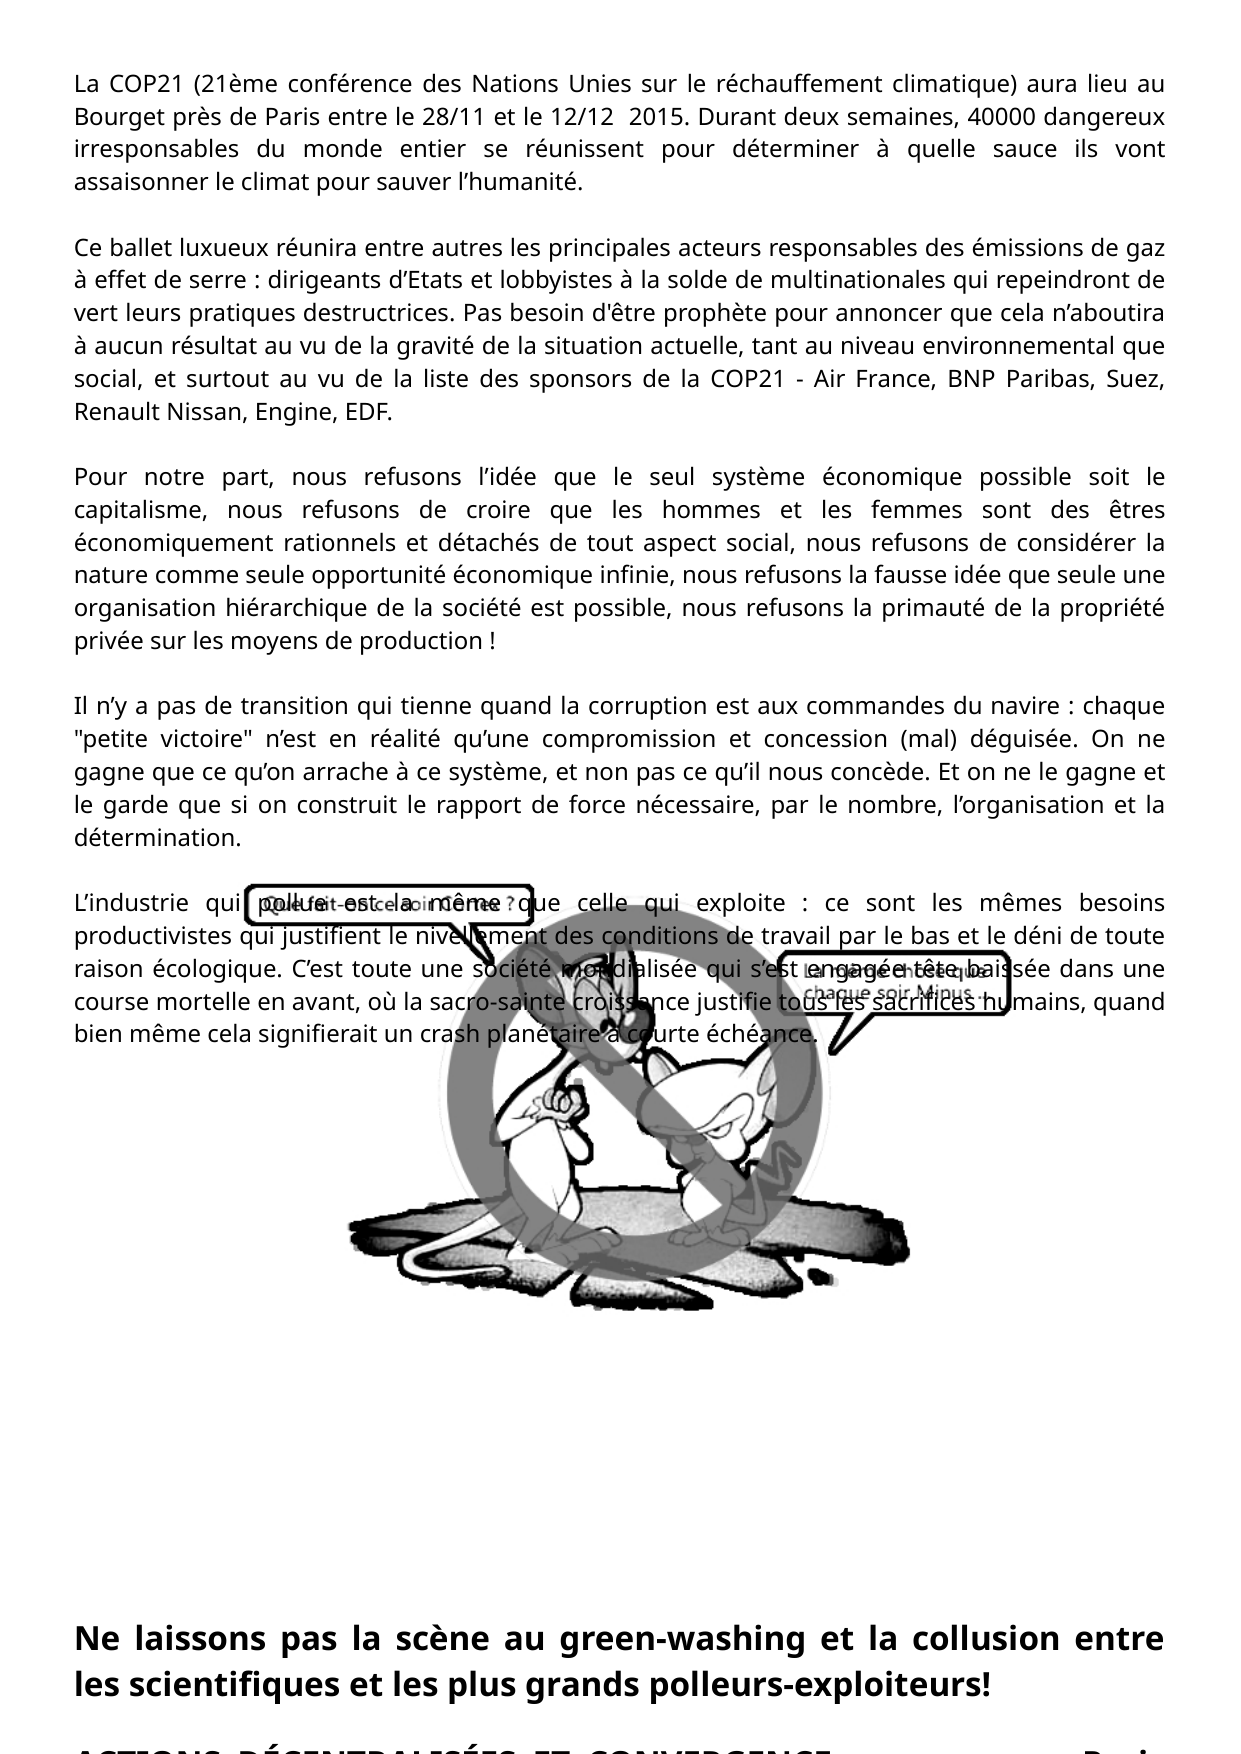

La COP21 (21ème conférence des Nations Unies sur le réchauffement climatique) aura lieu au Bourget près de Paris entre le 28/11 et le 12/12 2015. Durant deux semaines, 40000 dangereux irresponsables du monde entier se réunissent pour déterminer à quelle sauce ils vont assaisonner le climat pour sauver l’humanité.
Ce ballet luxueux réunira entre autres les principales acteurs responsables des émissions de gaz à effet de serre : dirigeants d’Etats et lobbyistes à la solde de multinationales qui repeindront de vert leurs pratiques destructrices. Pas besoin d'être prophète pour annoncer que cela n’aboutira à aucun résultat au vu de la gravité de la situation actuelle, tant au niveau environnemental que social, et surtout au vu de la liste des sponsors de la COP21 - Air France, BNP Paribas, Suez, Renault Nissan, Engine, EDF.
Pour notre part, nous refusons l’idée que le seul système économique possible soit le capitalisme, nous refusons de croire que les hommes et les femmes sont des êtres économiquement rationnels et détachés de tout aspect social, nous refusons de considérer la nature comme seule opportunité économique infinie, nous refusons la fausse idée que seule une organisation hiérarchique de la société est possible, nous refusons la primauté de la propriété privée sur les moyens de production !
Il n’y a pas de transition qui tienne quand la corruption est aux commandes du navire : chaque "petite victoire" n’est en réalité qu’une compromission et concession (mal) déguisée. On ne gagne que ce qu’on arrache à ce système, et non pas ce qu’il nous concède. Et on ne le gagne et le garde que si on construit le rapport de force nécessaire, par le nombre, l’organisation et la détermination.
L’industrie qui pollue est la même que celle qui exploite : ce sont les mêmes besoins productivistes qui justifient le nivellement des conditions de travail par le bas et le déni de toute raison écologique. C’est toute une société mondialisée qui s’est engagée tête baissée dans une course mortelle en avant, où la sacro-sainte croissance justifie tous les sacrifices humains, quand bien même cela signifierait un crash planétaire à courte échéance.
Ne laissons pas la scène au green-washing et la collusion entre les scientifiques et les plus grands polleurs-exploiteurs!
ACTIONS DÉCENTRALISÉES ET CONVERGENCE: y a pas que Paris dans la vie, y'a le reste aussi! Bougeons-nous contre ces bouffeurs de nous!
À LA COP HOP HOP HOP! -
Mobilisons nous vite sinon c'est la Saint-COP !